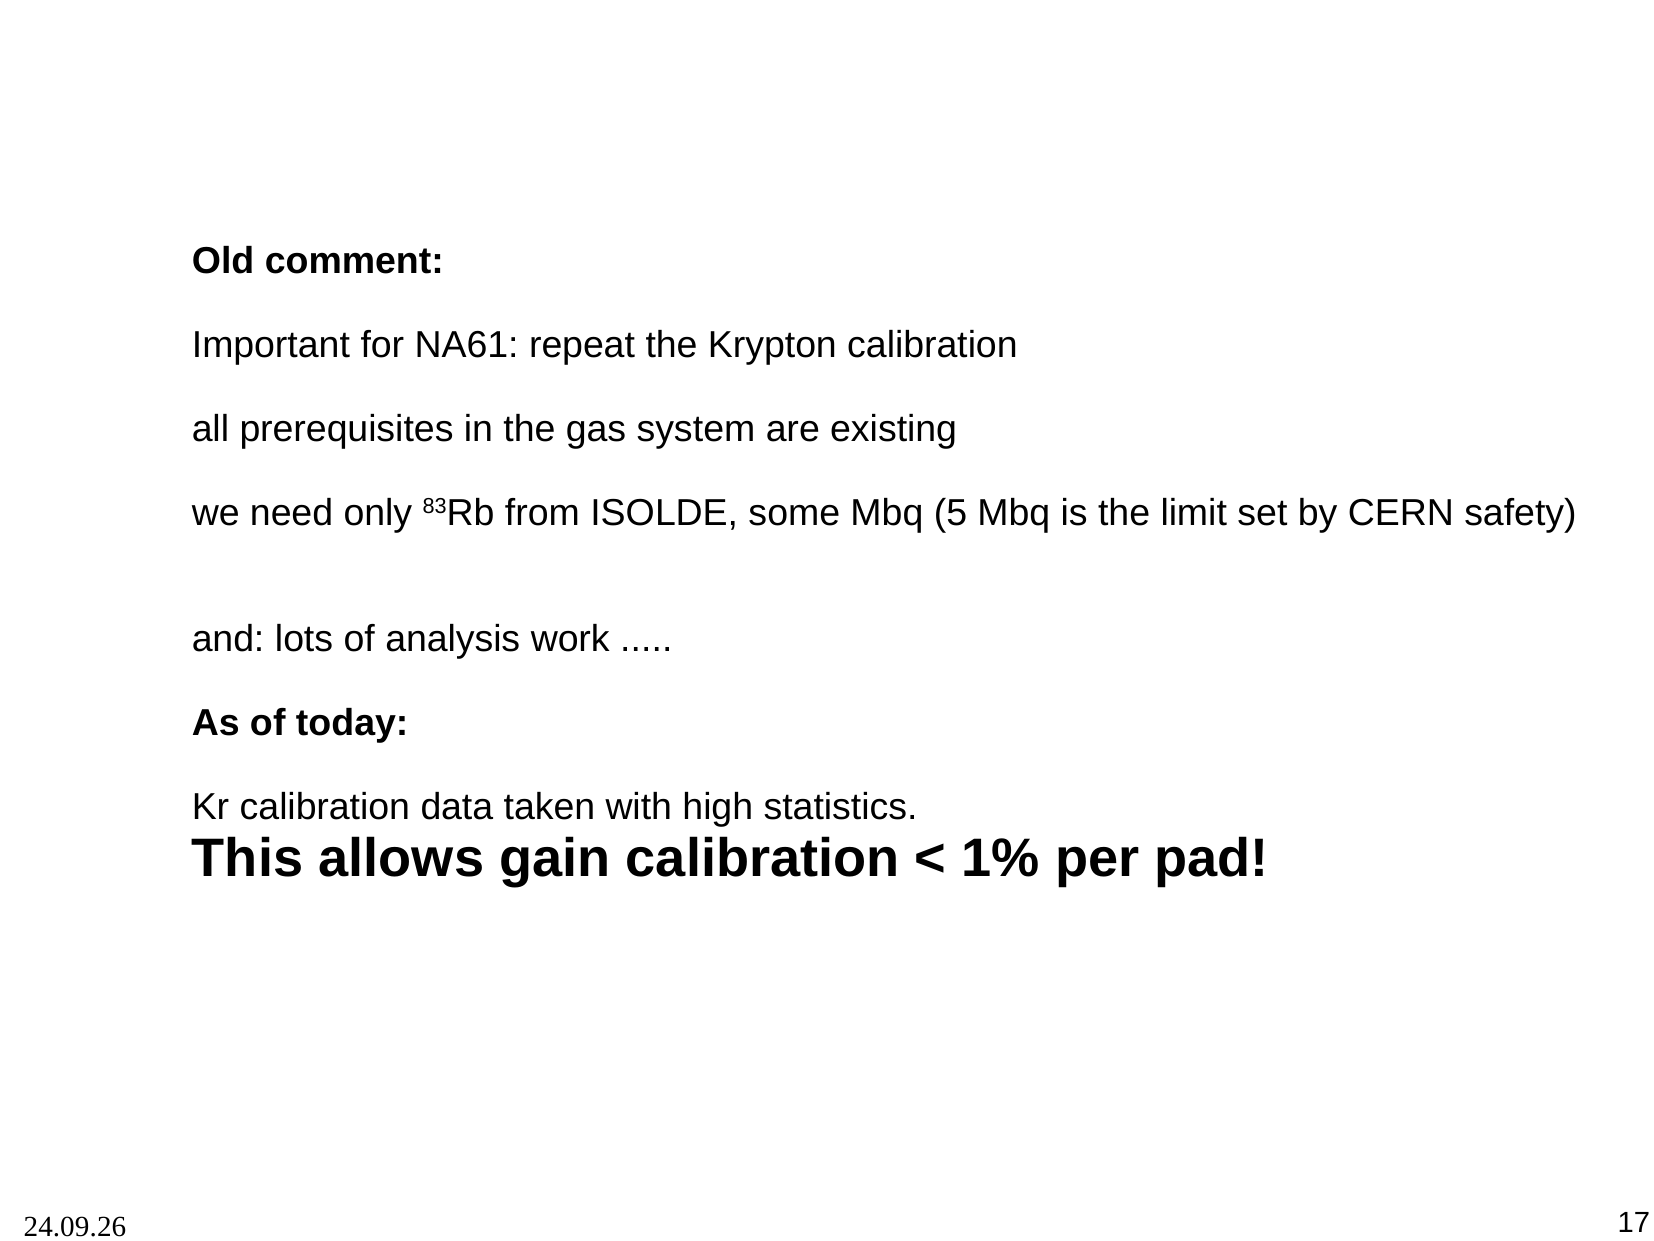

Old comment:
Important for NA61: repeat the Krypton calibration
all prerequisites in the gas system are existing
we need only 83Rb from ISOLDE, some Mbq (5 Mbq is the limit set by CERN safety)
and: lots of analysis work .....
As of today:
Kr calibration data taken with high statistics.
This allows gain calibration < 1% per pad!